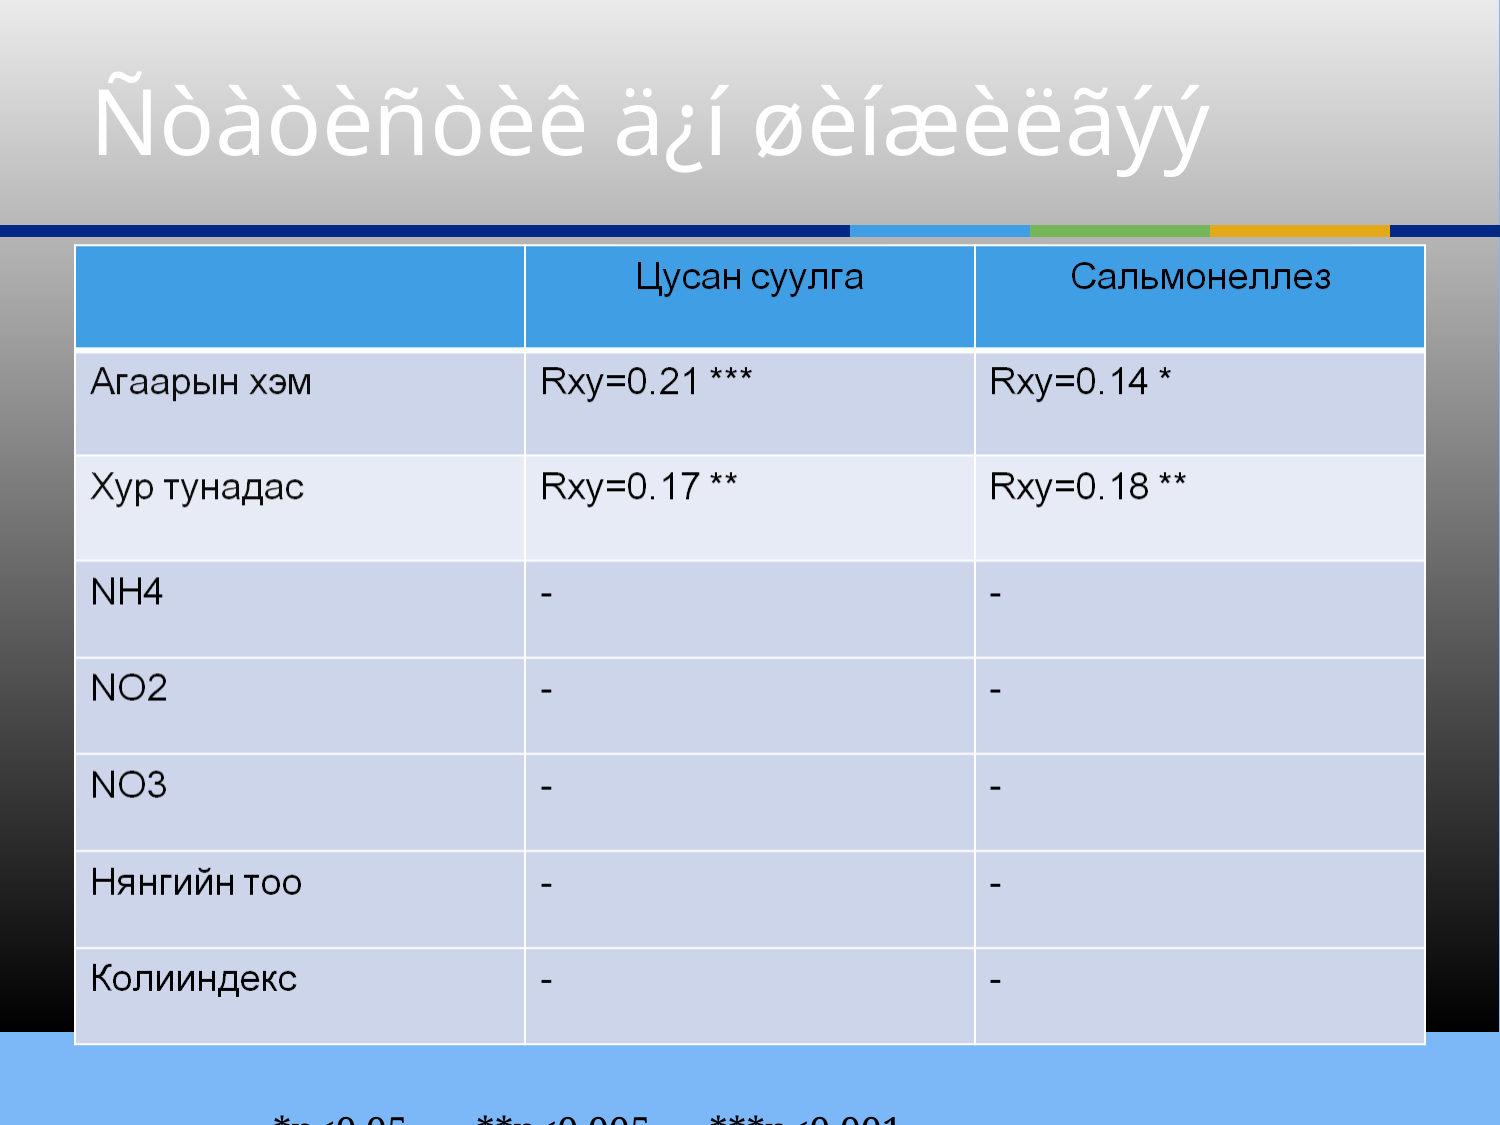

# Ñòàòèñòèê ä¿í øèíæèëãýý
*p<0.05 **p<0.005 ***p<0.001